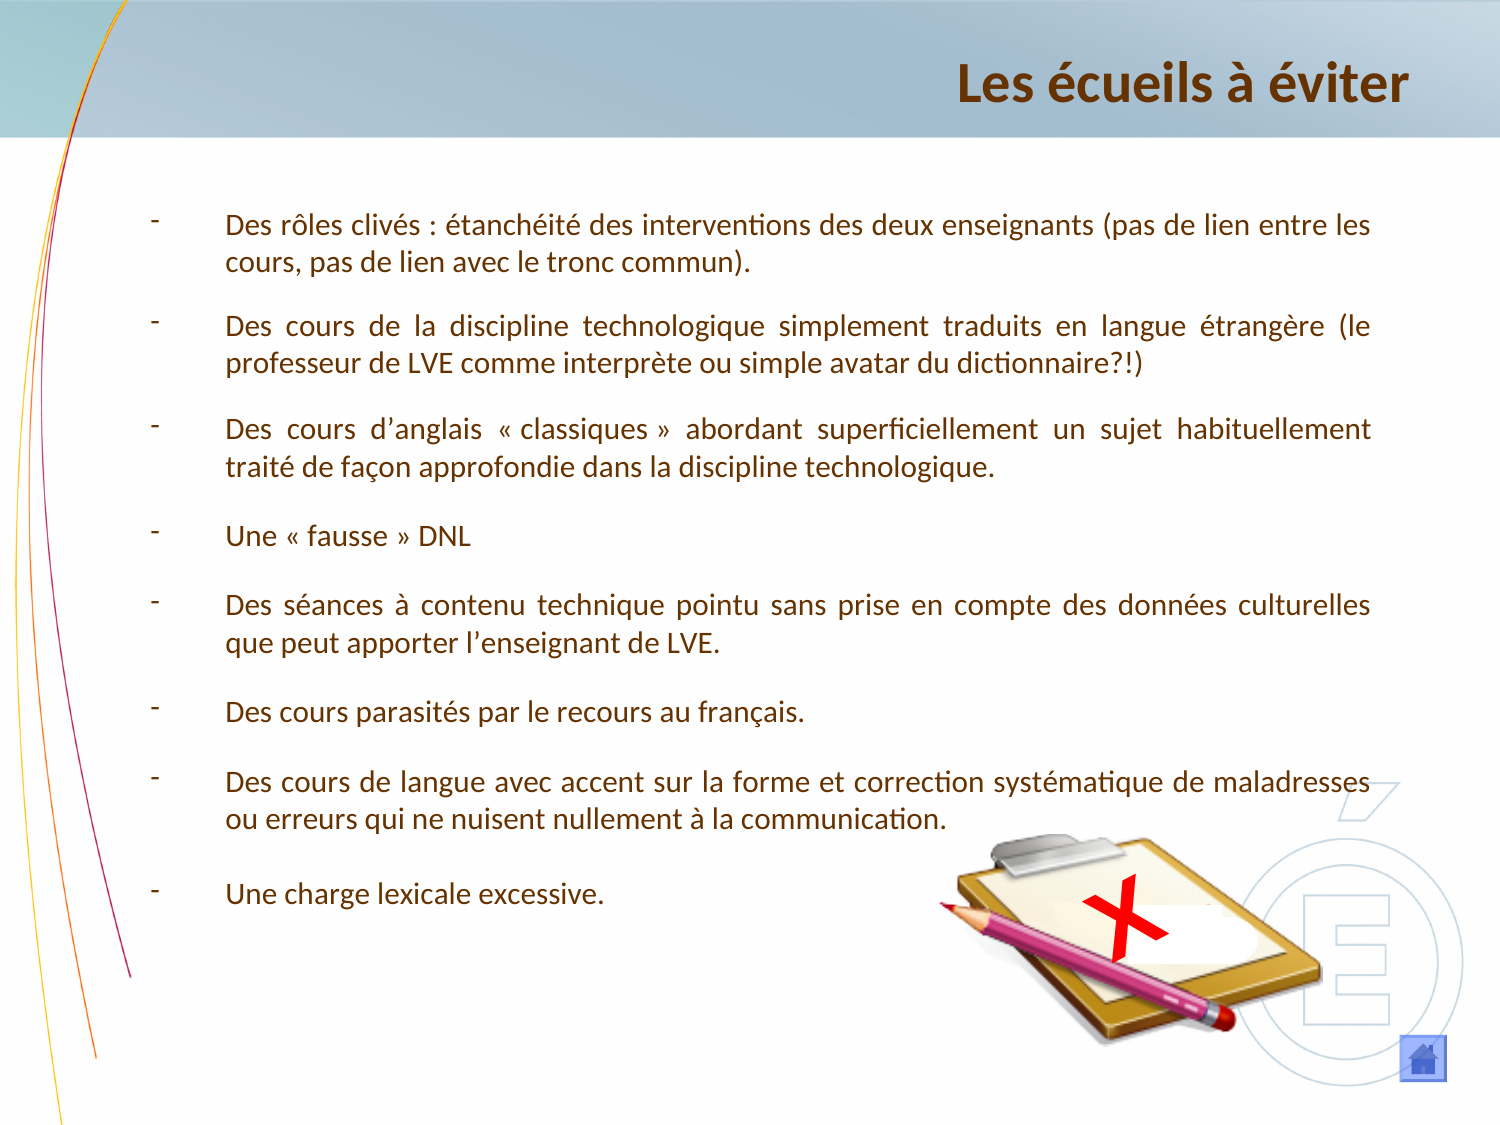

# Les écueils à éviter
Des rôles clivés : étanchéité des interventions des deux enseignants (pas de lien entre les cours, pas de lien avec le tronc commun).
Des cours de la discipline technologique simplement traduits en langue étrangère (le professeur de LVE comme interprète ou simple avatar du dictionnaire?!)
Des cours d’anglais « classiques » abordant superficiellement un sujet habituellement traité de façon approfondie dans la discipline technologique.
Une « fausse » DNL
Des séances à contenu technique pointu sans prise en compte des données culturelles que peut apporter l’enseignant de LVE.
Des cours parasités par le recours au français.
Des cours de langue avec accent sur la forme et correction systématique de maladresses ou erreurs qui ne nuisent nullement à la communication.
Une charge lexicale excessive.
X